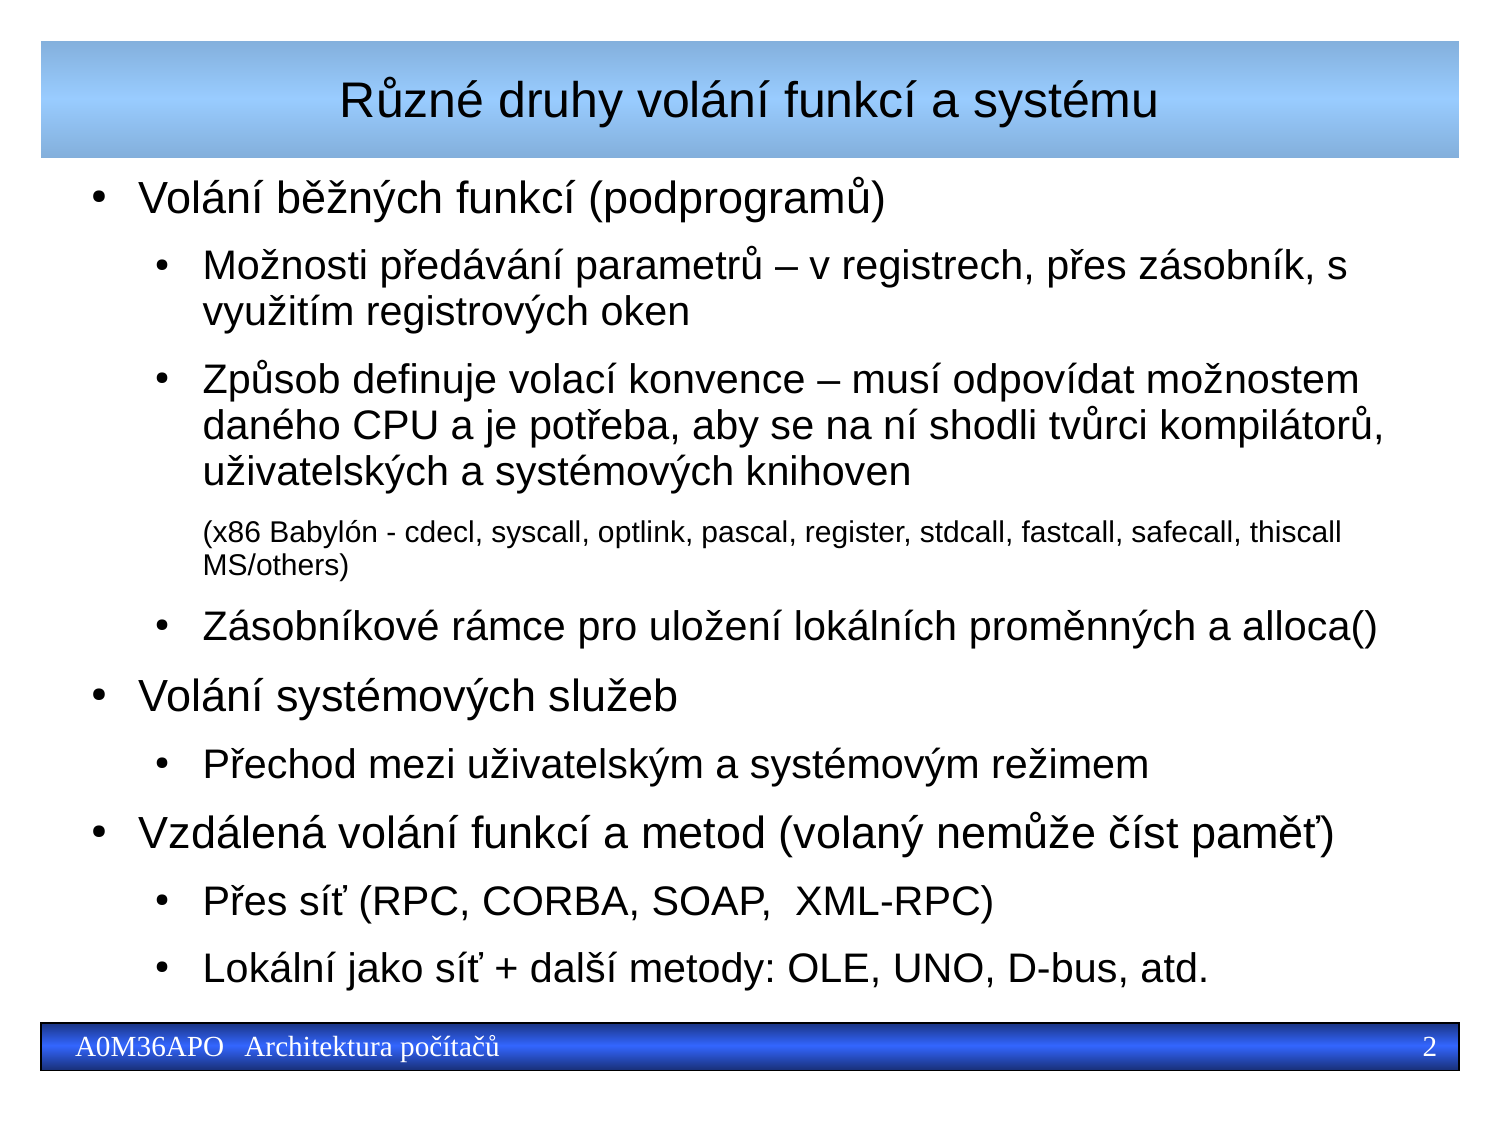

# Různé druhy volání funkcí a systému
Volání běžných funkcí (podprogramů)
Možnosti předávání parametrů – v registrech, přes zásobník, s využitím registrových oken
Způsob definuje volací konvence – musí odpovídat možnostem daného CPU a je potřeba, aby se na ní shodli tvůrci kompilátorů, uživatelských a systémových knihoven
(x86 Babylón - cdecl, syscall, optlink, pascal, register, stdcall, fastcall, safecall, thiscall MS/others)
Zásobníkové rámce pro uložení lokálních proměnných a alloca()
Volání systémových služeb
Přechod mezi uživatelským a systémovým režimem
Vzdálená volání funkcí a metod (volaný nemůže číst paměť)
Přes síť (RPC, CORBA, SOAP, XML-RPC)
Lokální jako síť + další metody: OLE, UNO, D-bus, atd.
A0M36APO Architektura počítačů
2